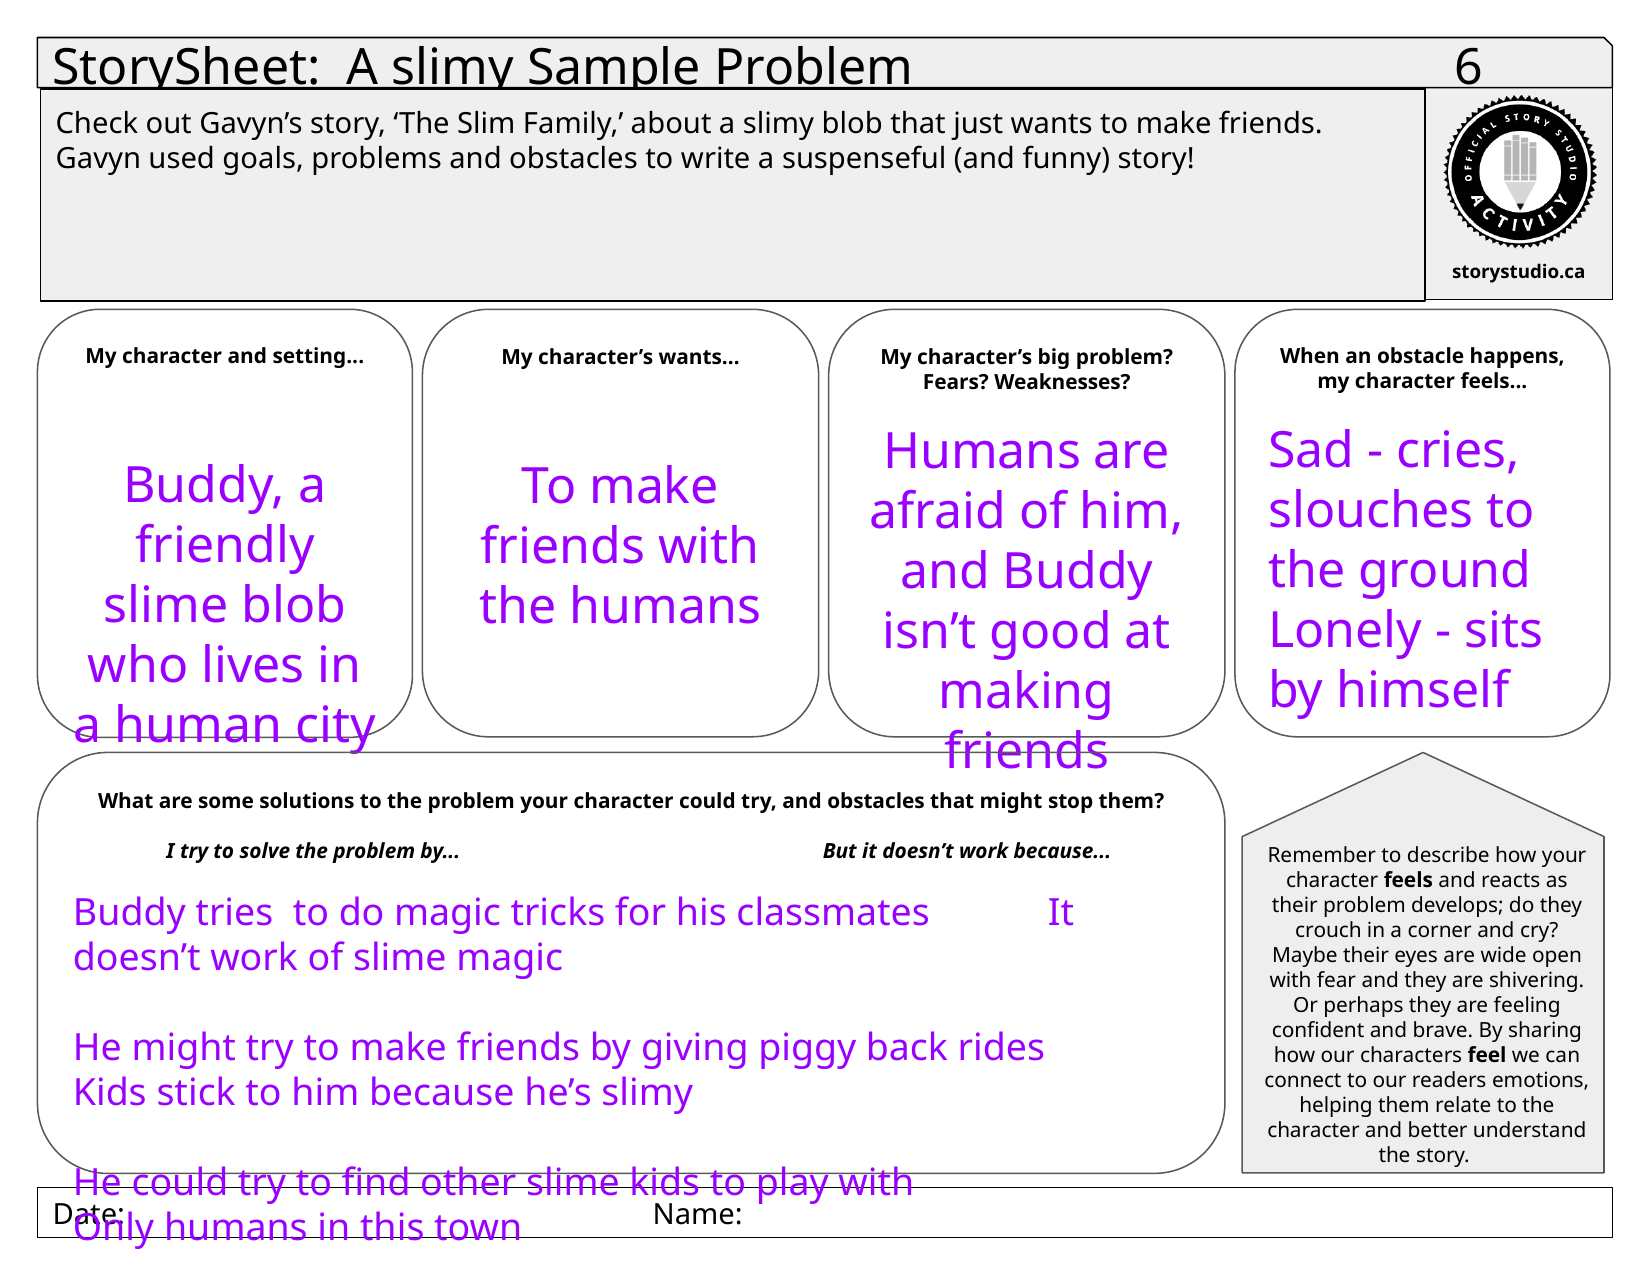

StorySheet: A slimy Sample Problem							 6
storystudio.ca
Check out Gavyn’s story, ‘The Slim Family,’ about a slimy blob that just wants to make friends. Gavyn used goals, problems and obstacles to write a suspenseful (and funny) story!
My character and setting...
Buddy, a friendly slime blob who lives in a human city
My character’s wants…
To make friends with the humans
My character’s big problem? Fears? Weaknesses?
Humans are afraid of him, and Buddy isn’t good at making friends
When an obstacle happens, my character feels...
Sad - cries, slouches to the ground
Lonely - sits by himself
What are some solutions to the problem your character could try, and obstacles that might stop them?
 I try to solve the problem by...					But it doesn’t work because...
Buddy tries to do magic tricks for his classmates 		It doesn’t work of slime magic
He might try to make friends by giving piggy back rides		Kids stick to him because he’s slimy
He could try to find other slime kids to play with			Only humans in this town
Remember to describe how your character feels and reacts as their problem develops; do they crouch in a corner and cry? Maybe their eyes are wide open with fear and they are shivering. Or perhaps they are feeling confident and brave. By sharing how our characters feel we can connect to our readers emotions, helping them relate to the character and better understand the story.
Date:								Name: